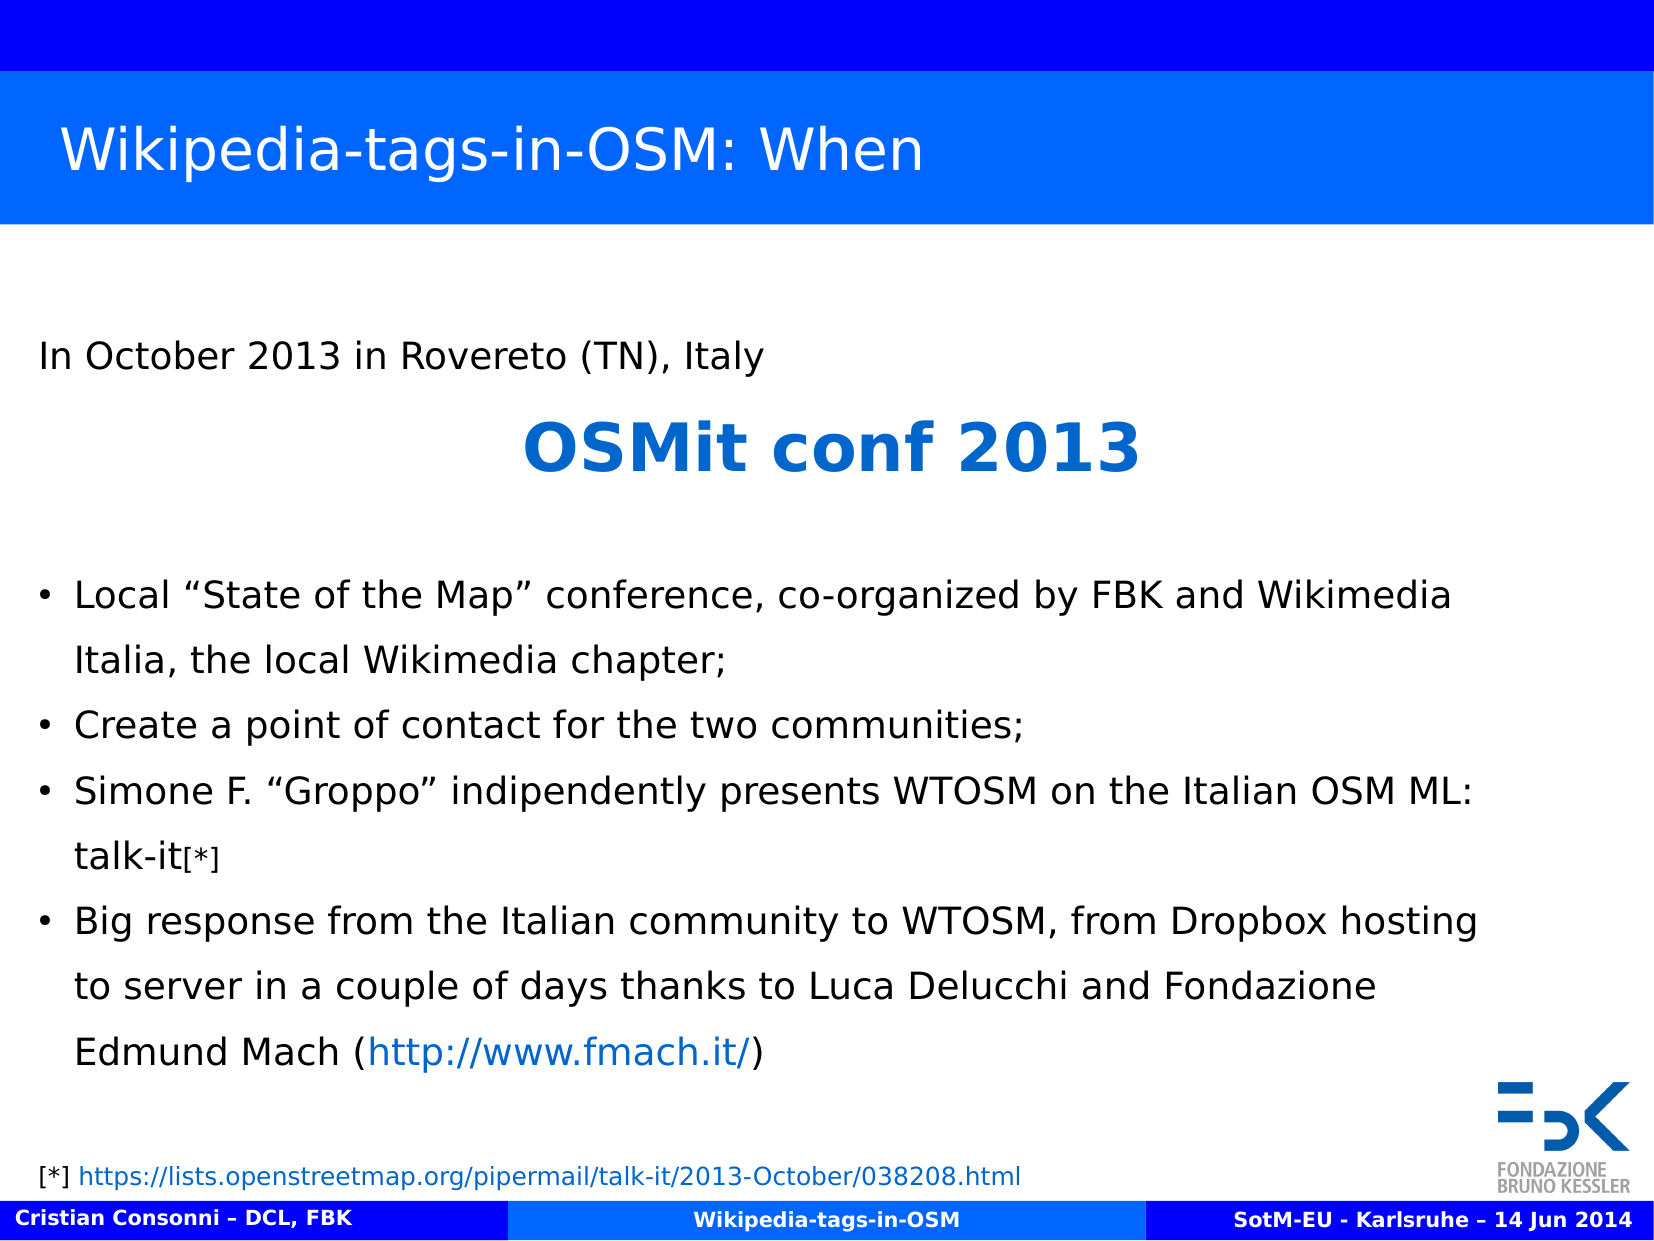

# Wikipedia-tags-in-OSM: When
In October 2013 in Rovereto (TN), Italy
Local “State of the Map” conference, co-organized by FBK and Wikimedia Italia, the local Wikimedia chapter;
Create a point of contact for the two communities;
Simone F. “Groppo” indipendently presents WTOSM on the Italian OSM ML: talk-it[*]
Big response from the Italian community to WTOSM, from Dropbox hosting to server in a couple of days thanks to Luca Delucchi and Fondazione Edmund Mach (http://www.fmach.it/)
OSMit conf 2013
[*] https://lists.openstreetmap.org/pipermail/talk-it/2013-October/038208.html